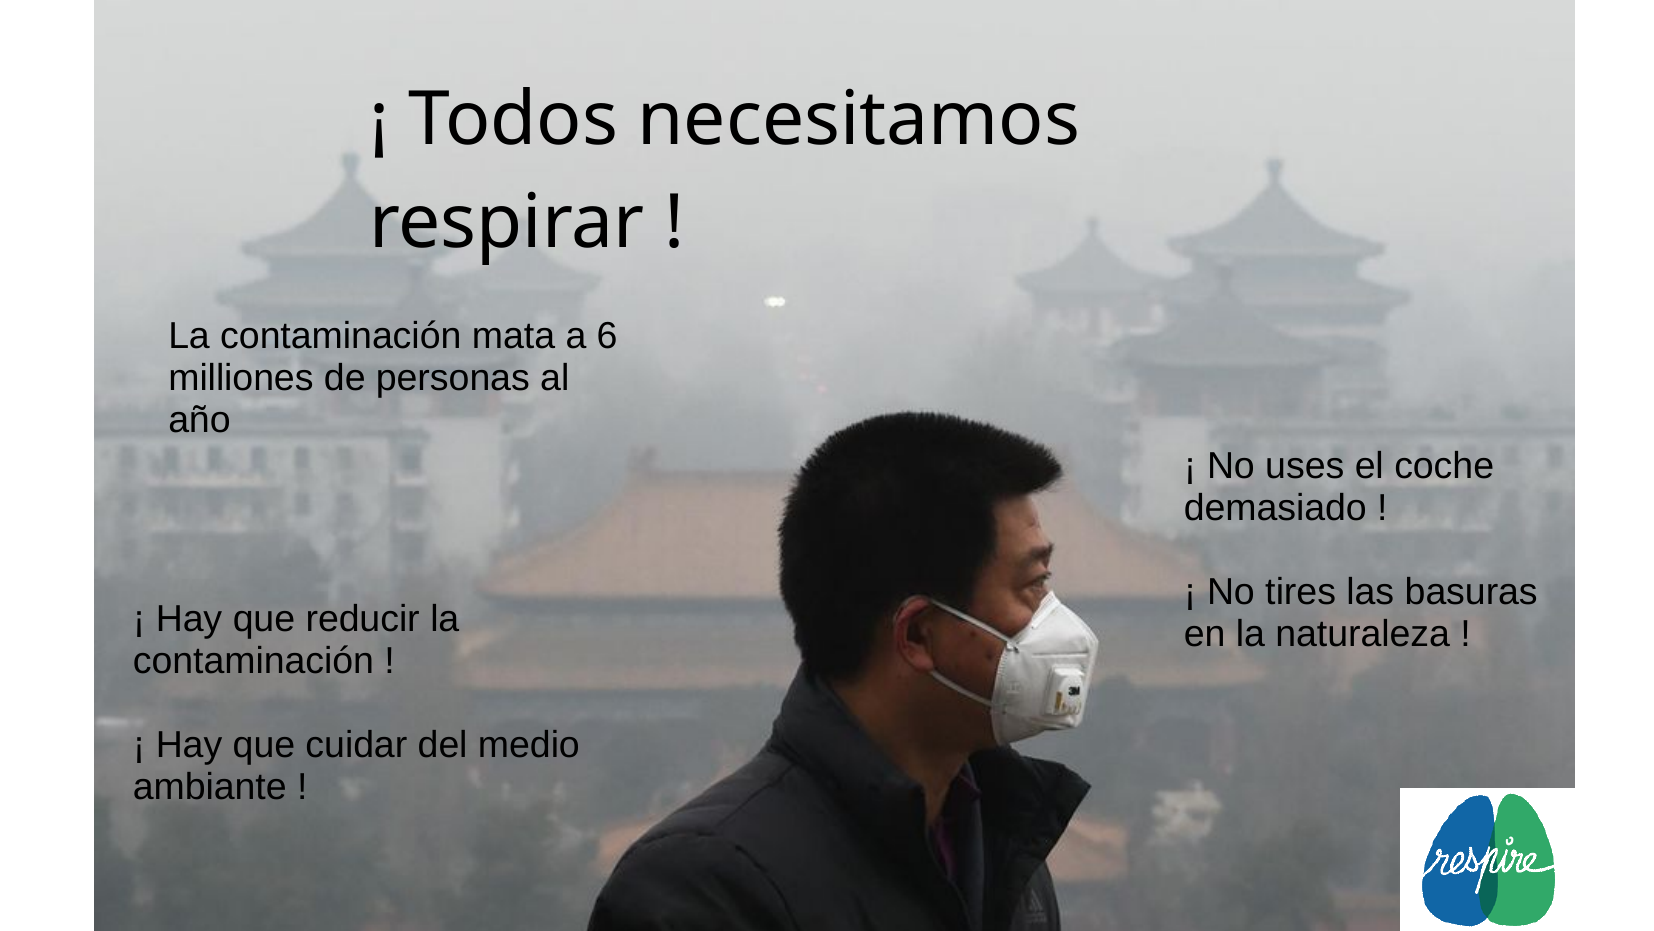

¡ Todos necesitamos respirar !
La contaminación mata a 6 milliones de personas al año
¡ No uses el coche demasiado !
¡ No tires las basuras en la naturaleza !
¡ Hay que reducir la contaminación !
¡ Hay que cuidar del medio ambiante !